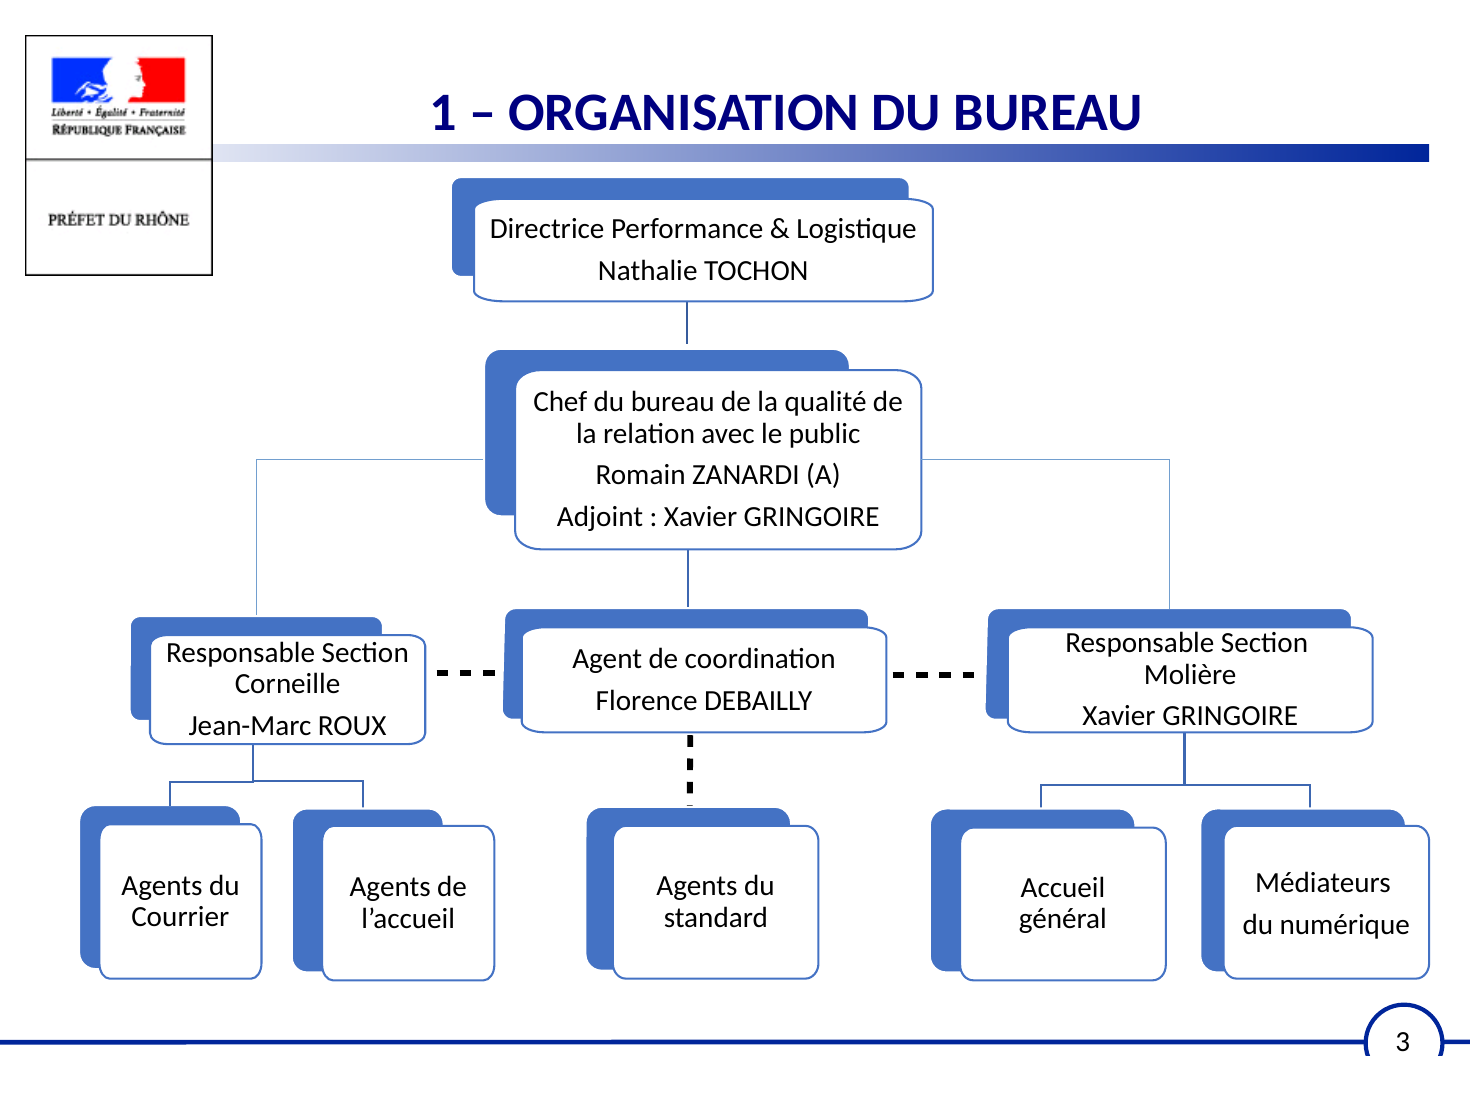

# 1 – ORGANISATION DU BUREAU
Directrice Performance & Logistique
Nathalie TOCHON
Chef du bureau de la qualité de la relation avec le public
Romain ZANARDI (A)
Adjoint : Xavier GRINGOIRE
Agent de coordination
Florence DEBAILLY
Responsable Section
Molière
Xavier GRINGOIRE
Responsable Section Corneille
Jean-Marc ROUX
Agents du Courrier
Agents de l’accueil
Agents du standard
Médiateurs
du numérique
Accueil général